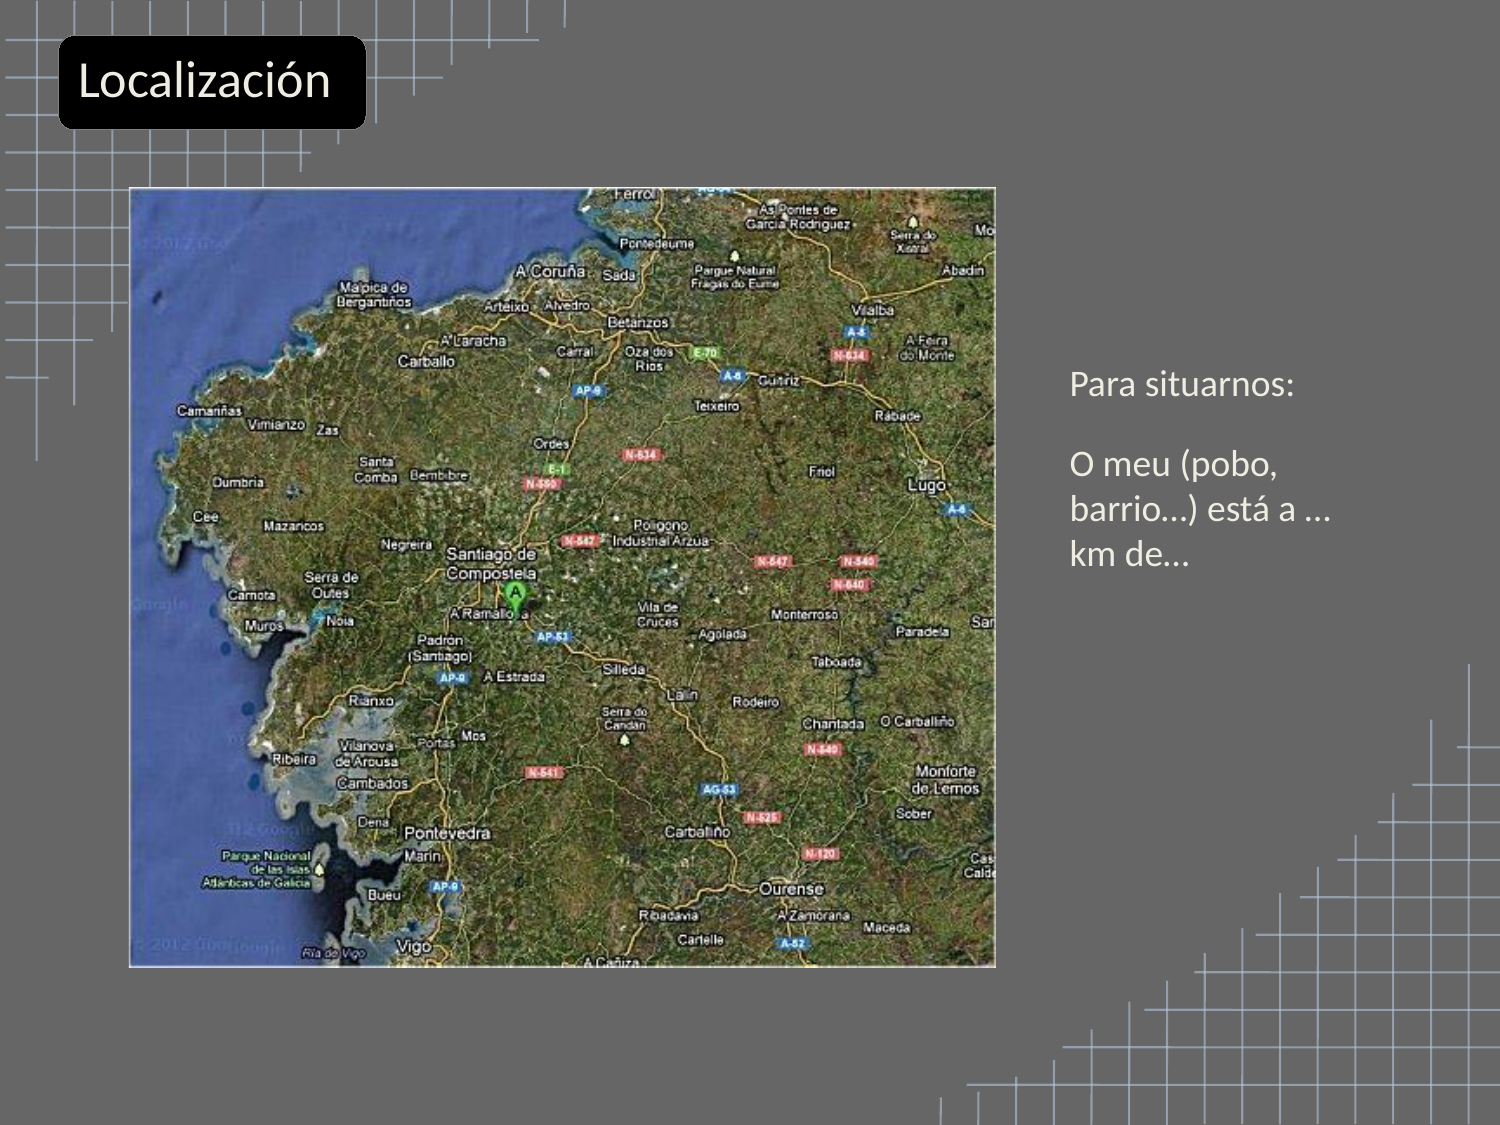

# Localización
Para situarnos:
O meu (pobo, barrio…) está a … km de…